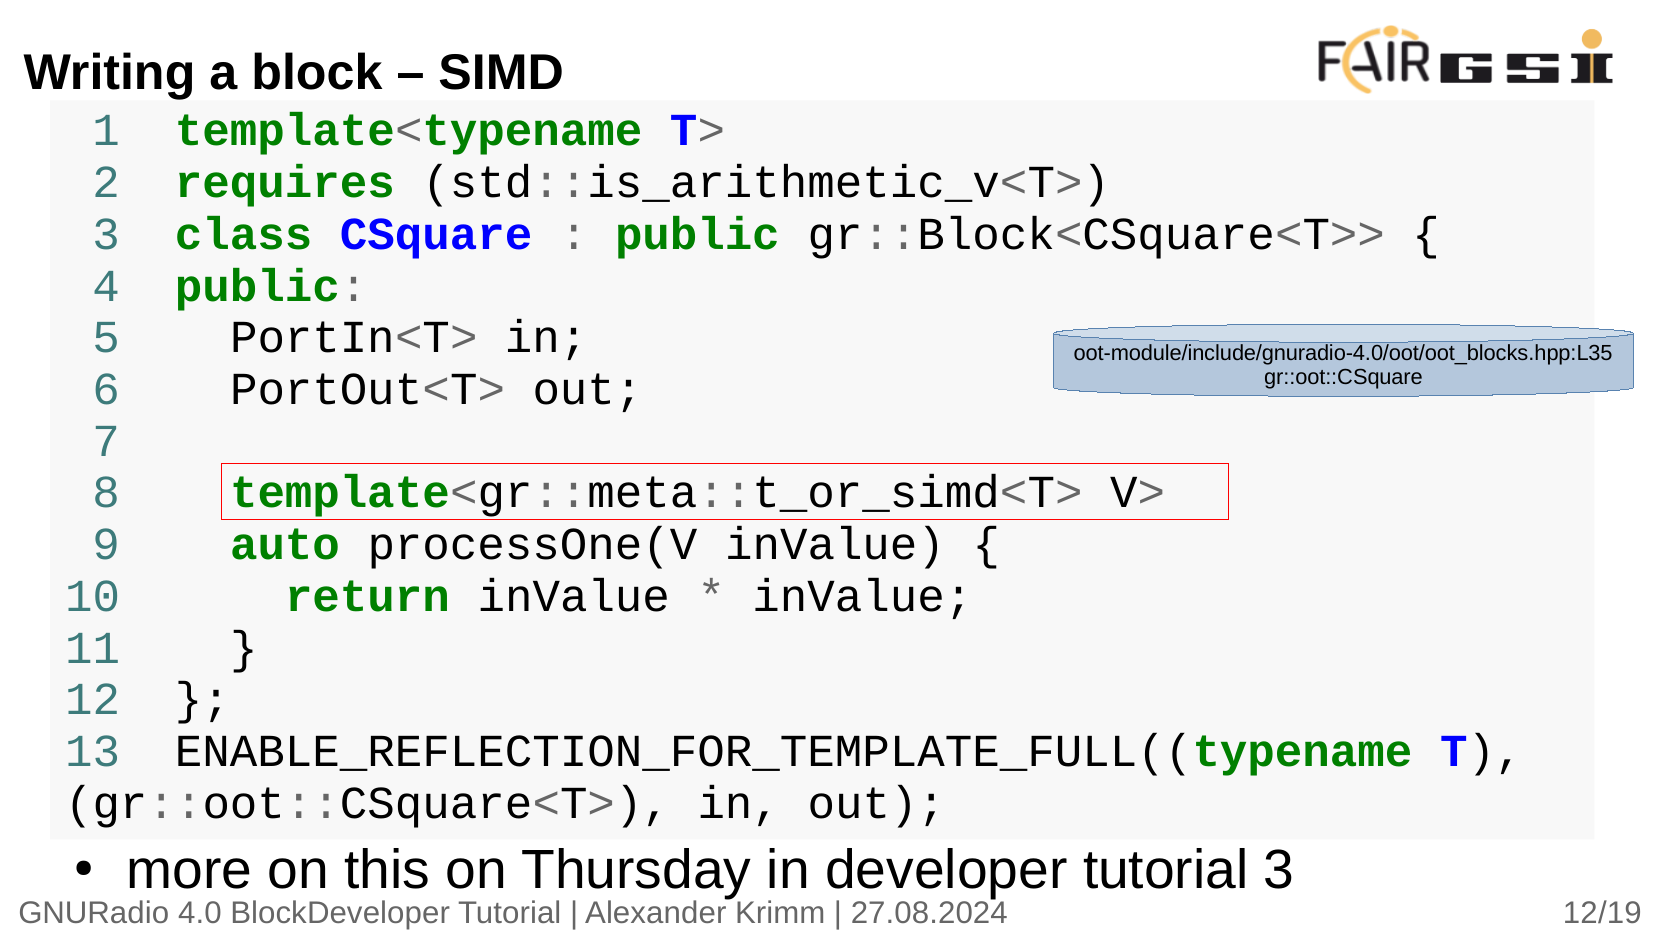

# Writing a block – SIMD
 1 template<typename T>
 2 requires (std::is_arithmetic_v<T>)
 3 class CSquare : public gr::Block<CSquare<T>> {
 4 public:
 5 PortIn<T> in;
 6 PortOut<T> out;
 7
 8 template<gr::meta::t_or_simd<T> V>
 9 auto processOne(V inValue) {
10 return inValue * inValue;
11 }
12 };
13 ENABLE_REFLECTION_FOR_TEMPLATE_FULL((typename T), (gr::oot::CSquare<T>), in, out);
oot-module/include/gnuradio-4.0/oot/oot_blocks.hpp:L35
gr::oot::CSquare
more on this on Thursday in developer tutorial 3